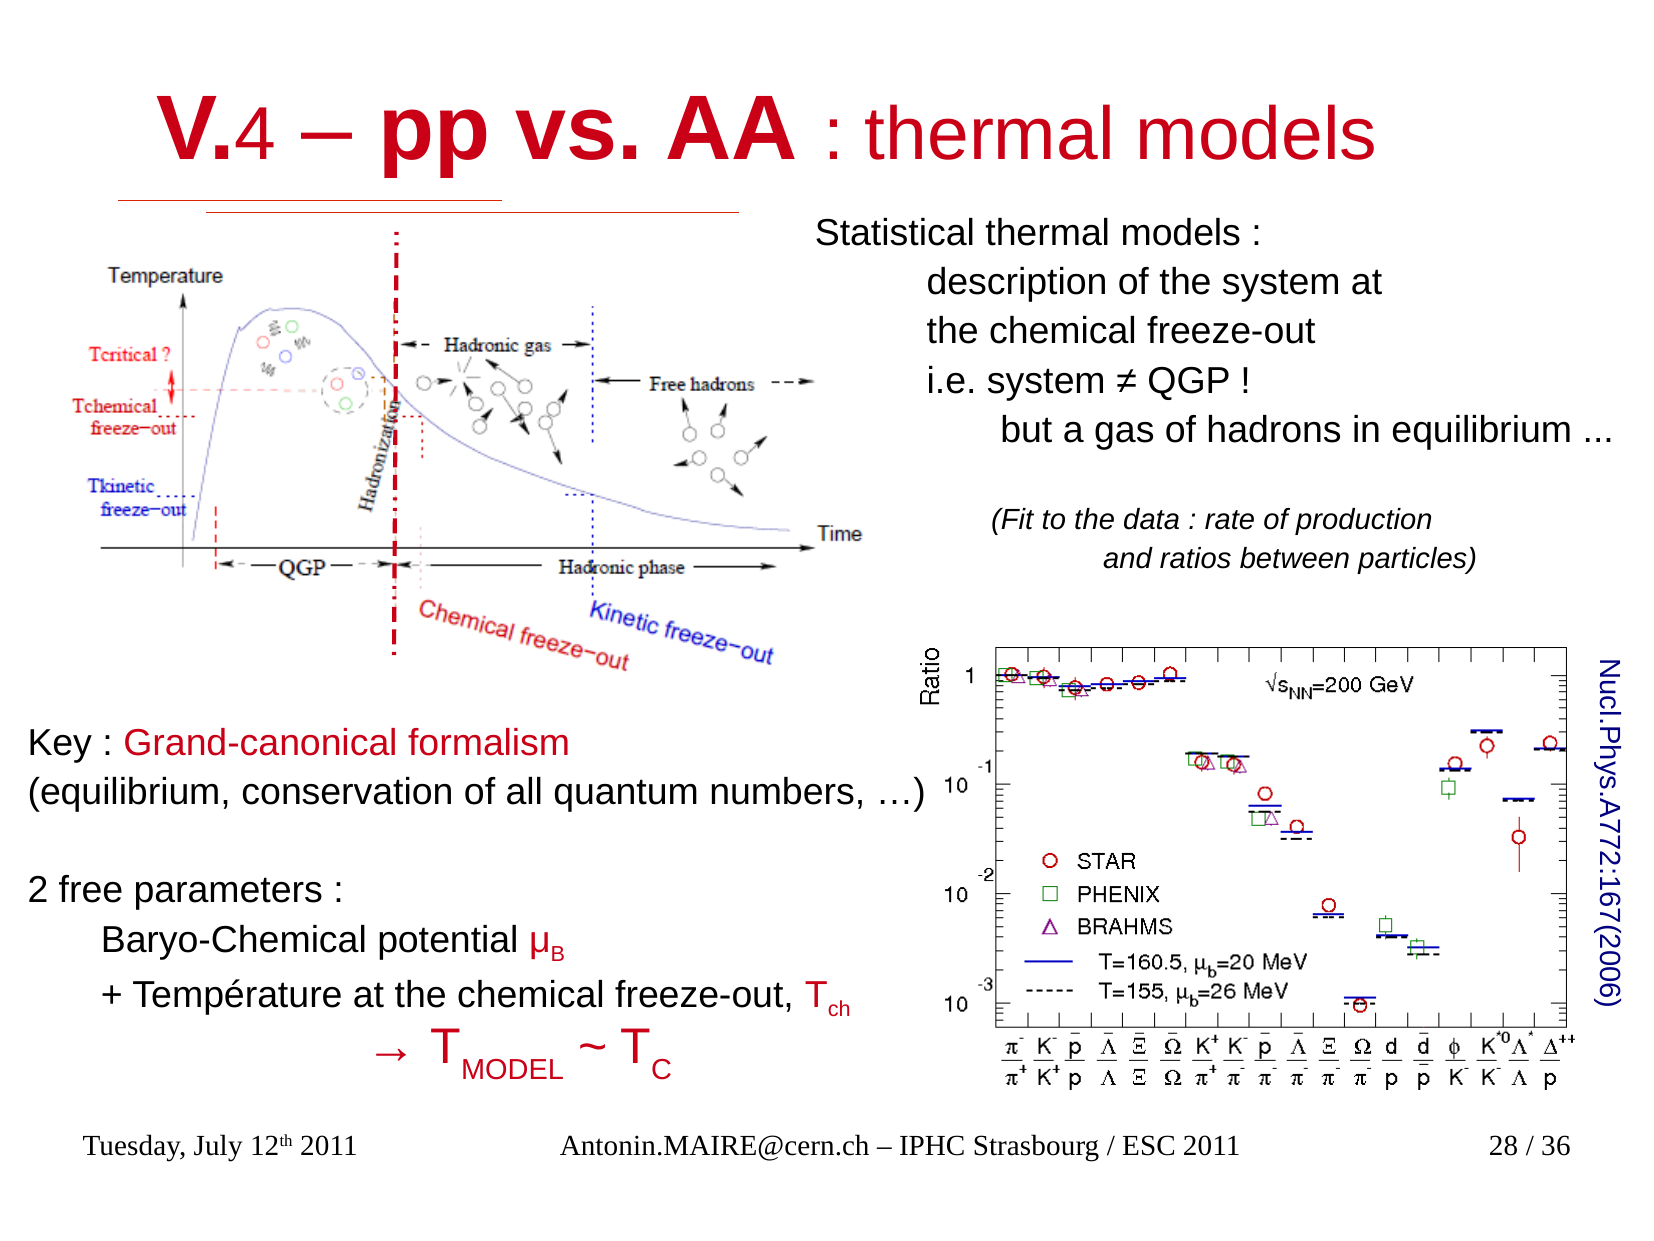

# V.4 – pp vs. AA : thermal models
Statistical thermal models :
	description of the system at
	the chemical freeze-out
	i.e. system ≠ QGP !
		but a gas of hadrons in equilibrium ...
(Fit to the data : rate of production
	and ratios between particles)
Key : Grand-canonical formalism
(equilibrium, conservation of all quantum numbers, …)
2 free parameters :
	Baryo-Chemical potential μB
	+ Température at the chemical freeze-out, Tch
Nucl.Phys.A772:167(2006)
→ TMODEL ~ TC
Mon, March 31st, 2008
Antonin Maire - IPHC Strasbourg / AliceWeek Apr. 08
28
Pour les résonances, la disparité entre les modèles
et les mesures peuvent être imputée aux re-interactions dans la phase hadronique;